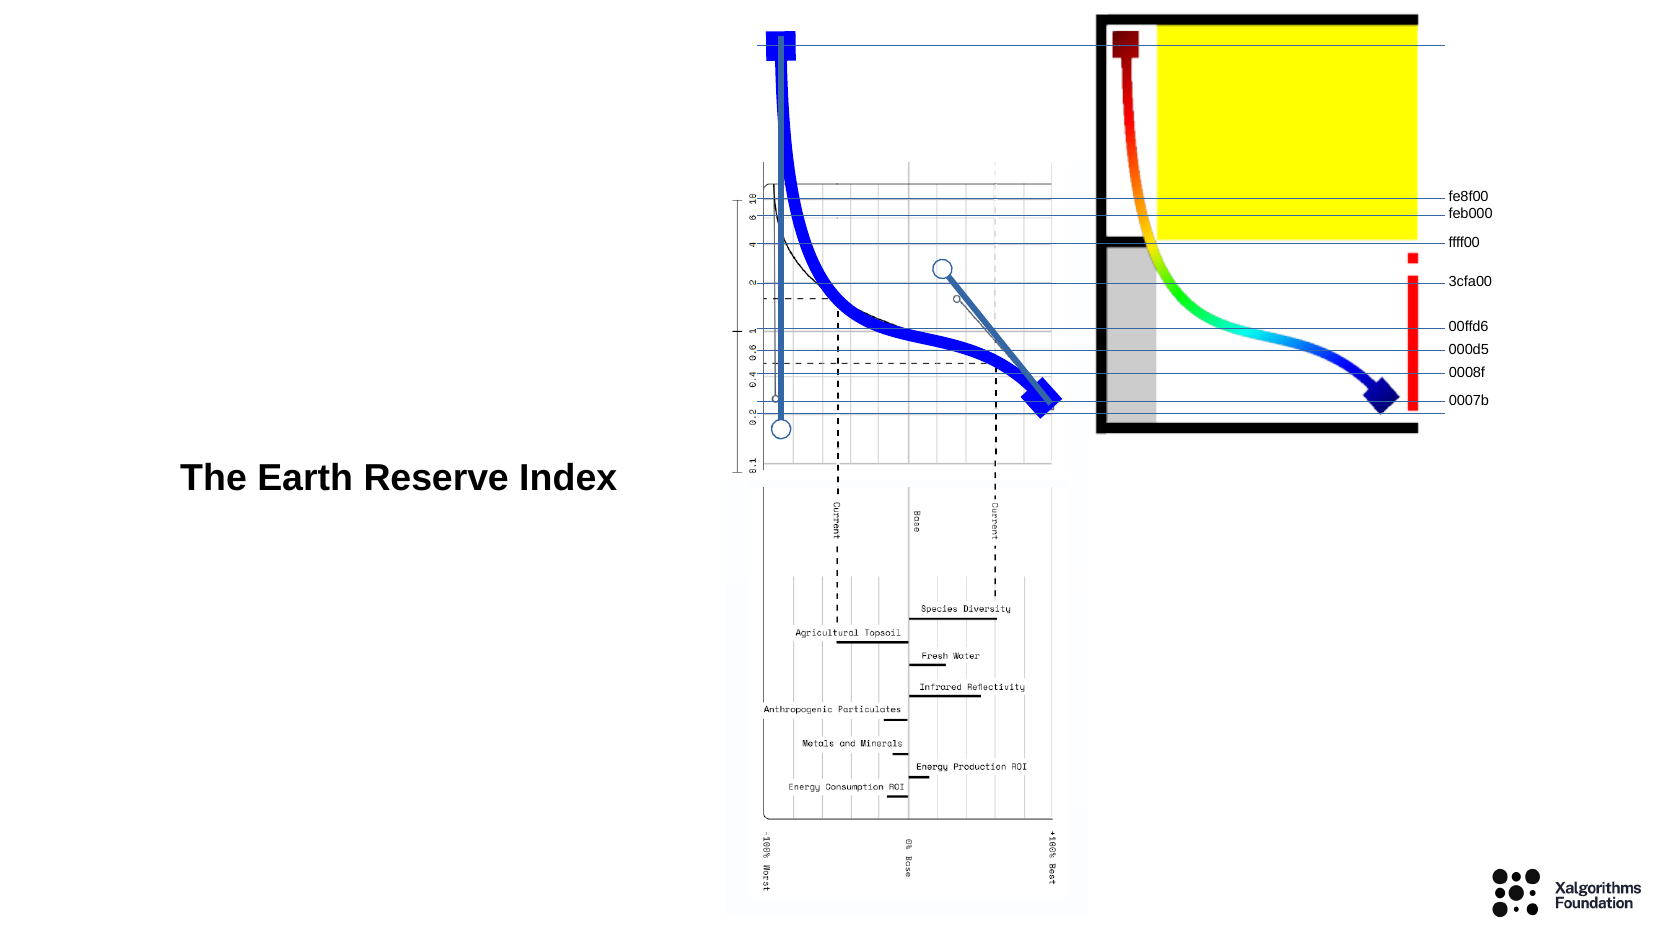

fe8f00
feb000
ffff00
3cfa00
00ffd6
000d5
0008f
0007b
The Earth Reserve Index